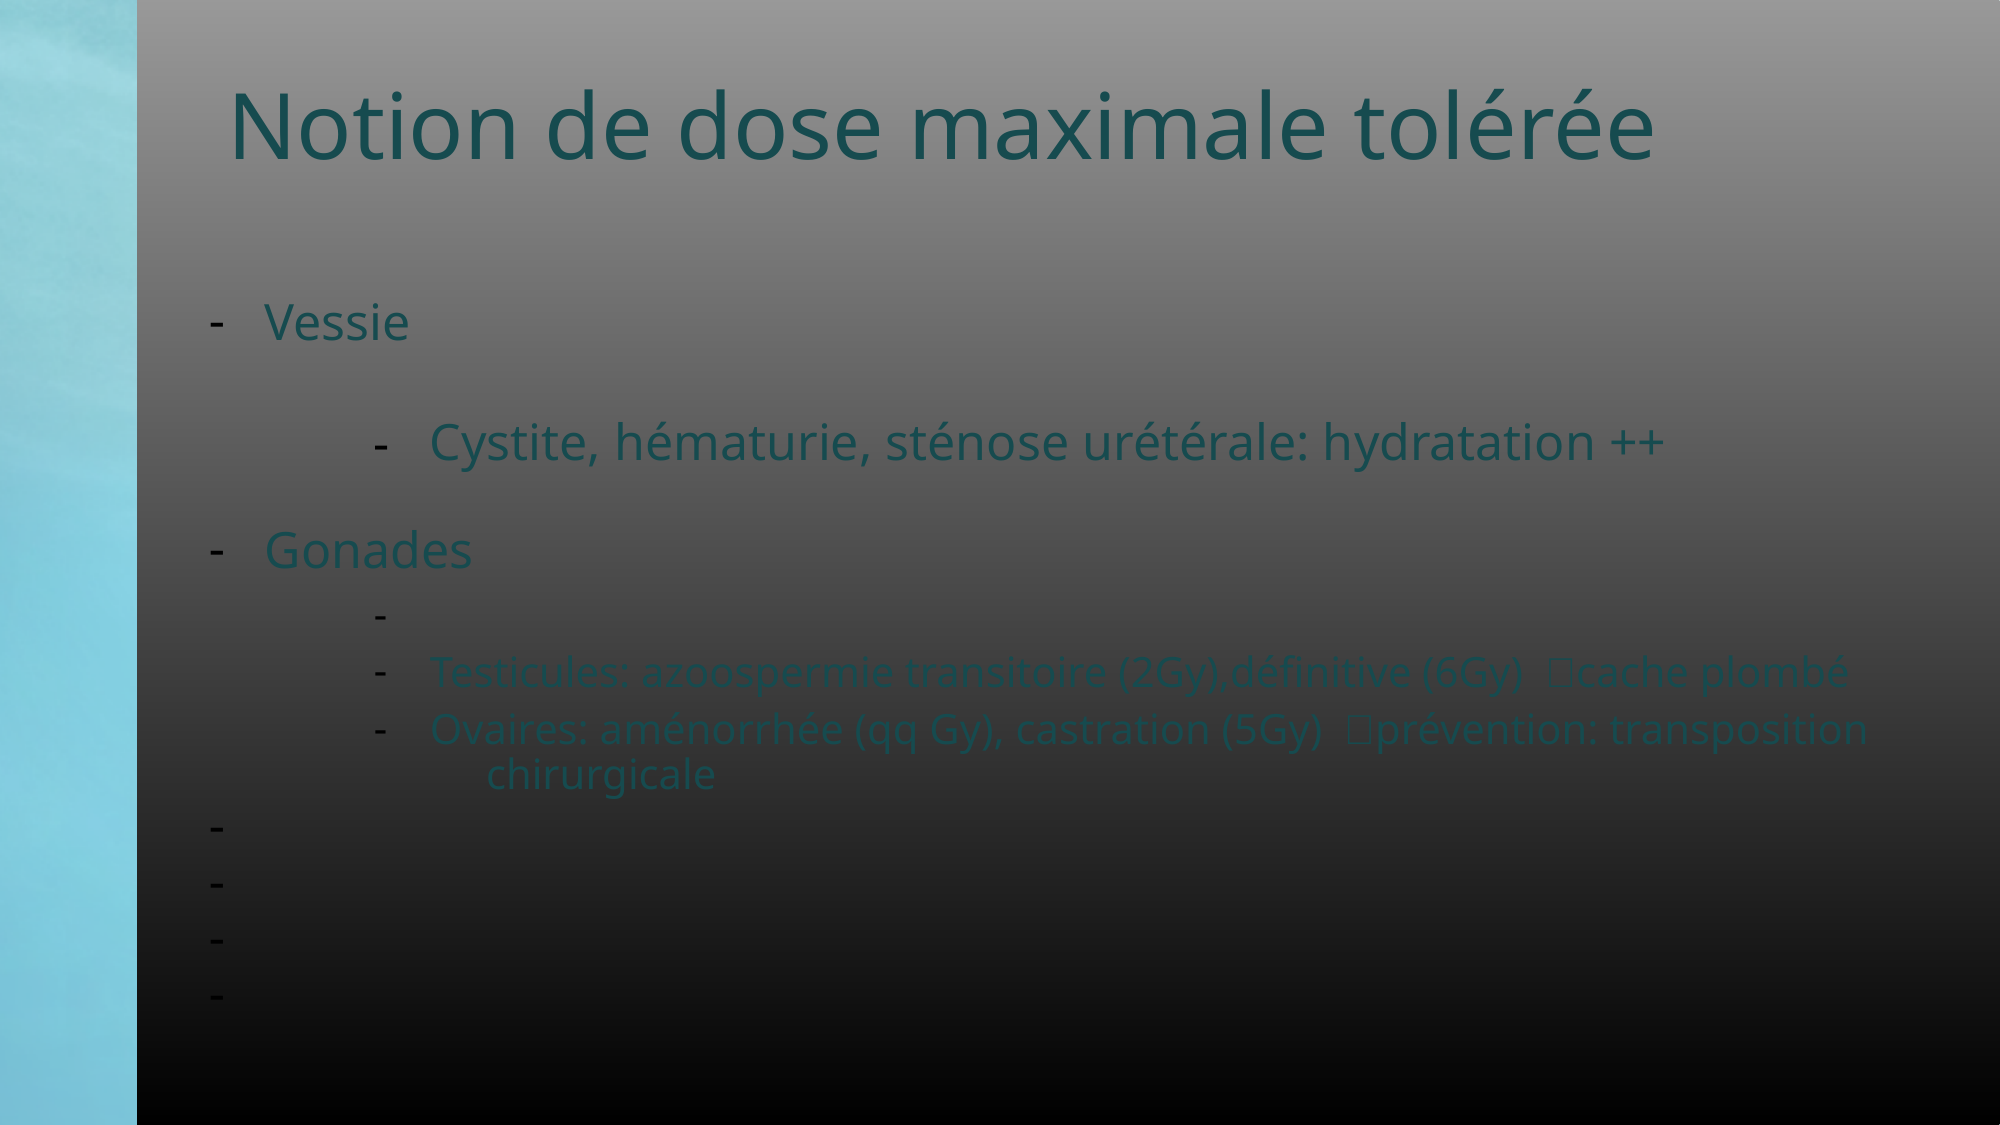

# Notion de dose maximale tolérée
Vessie
Cystite, hématurie, sténose urétérale: hydratation ++
Gonades
Testicules: azoospermie transitoire (2Gy),définitive (6Gy) cache plombé
Ovaires: aménorrhée (qq Gy), castration (5Gy) prévention: transposition chirurgicale